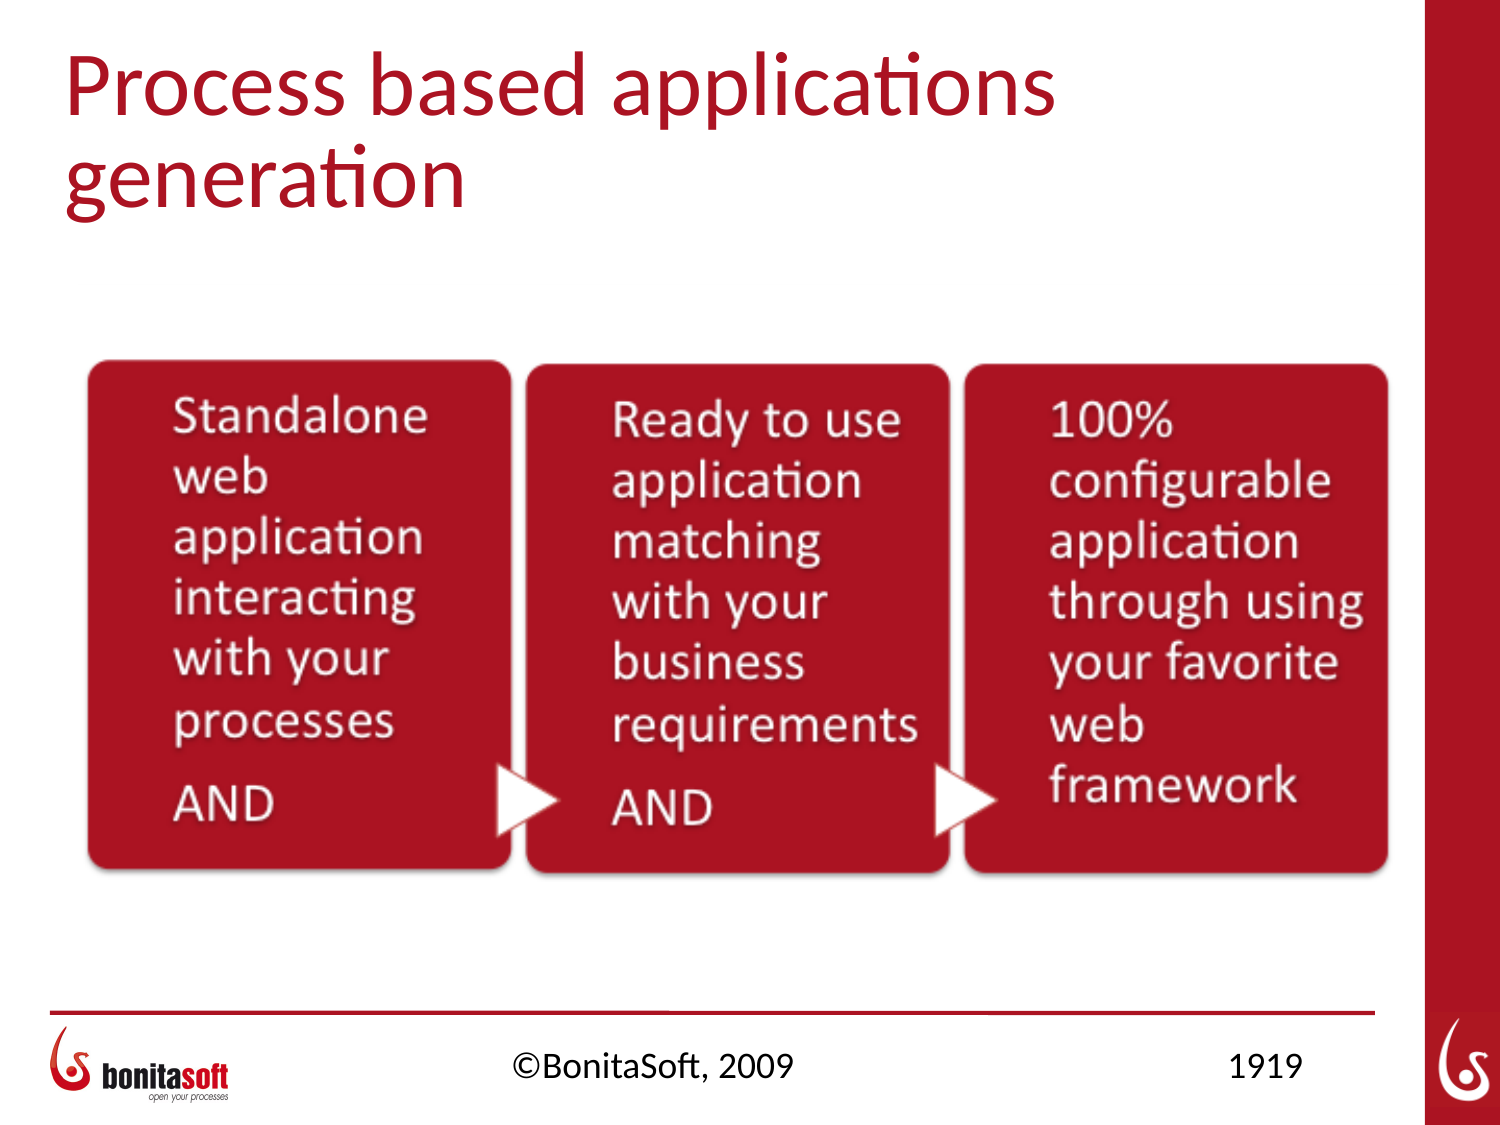

# Process based applications generation
<footer>©BonitaSoft, 2009